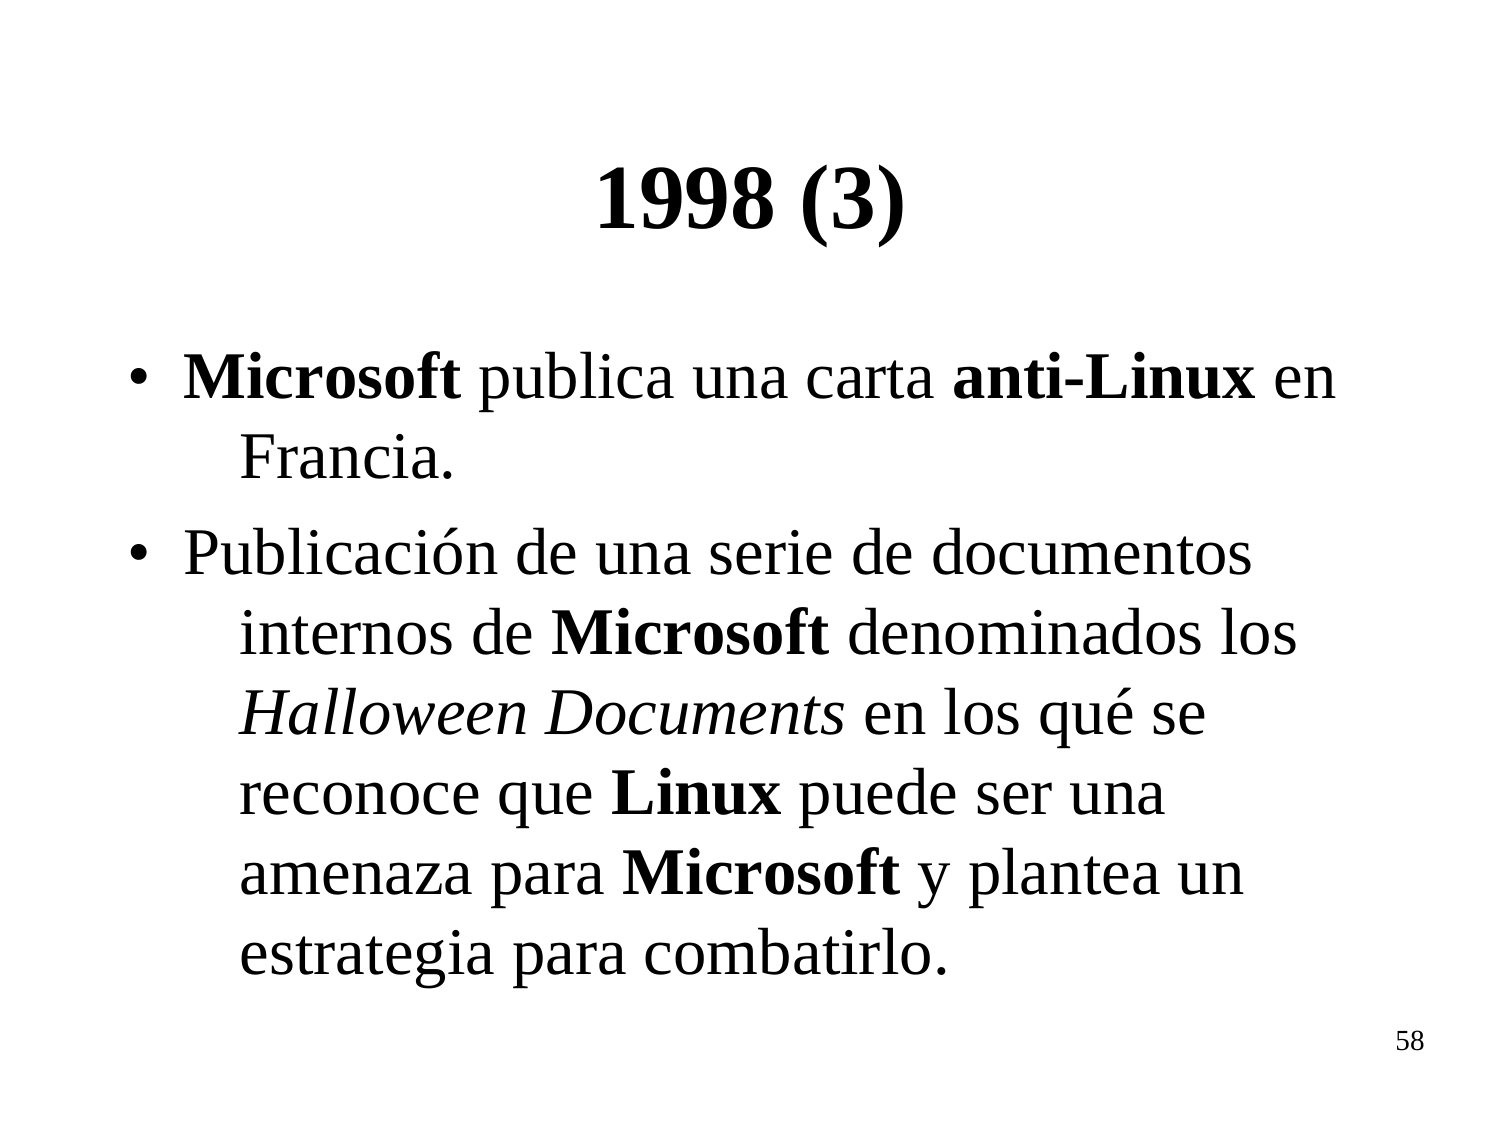

# 1998 (3)
Microsoft publica una carta anti-Linux en Francia.
Publicación de una serie de documentos internos de Microsoft denominados los Halloween Documents en los qué se reconoce que Linux puede ser una amenaza para Microsoft y plantea un estrategia para combatirlo.
58